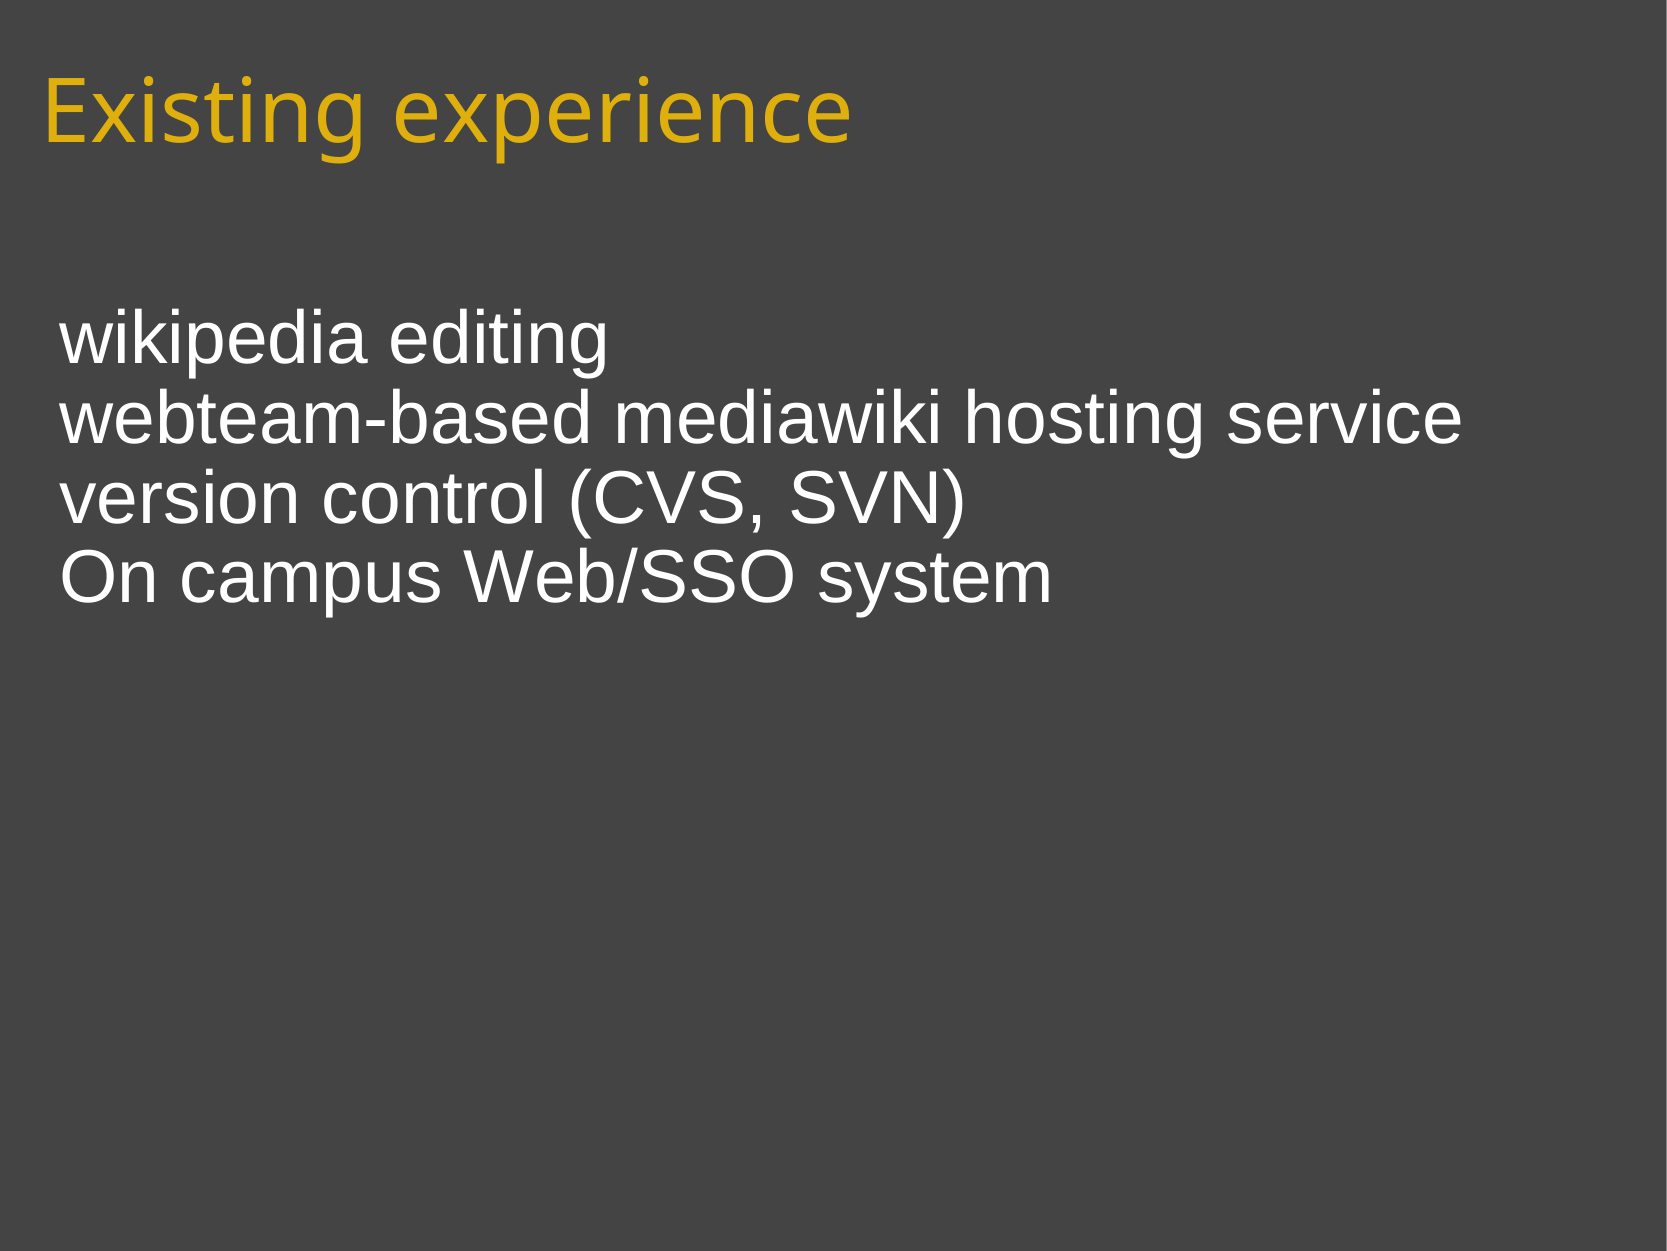

# Existing experience
wikipedia editing
webteam-based mediawiki hosting service
version control (CVS, SVN)
On campus Web/SSO system